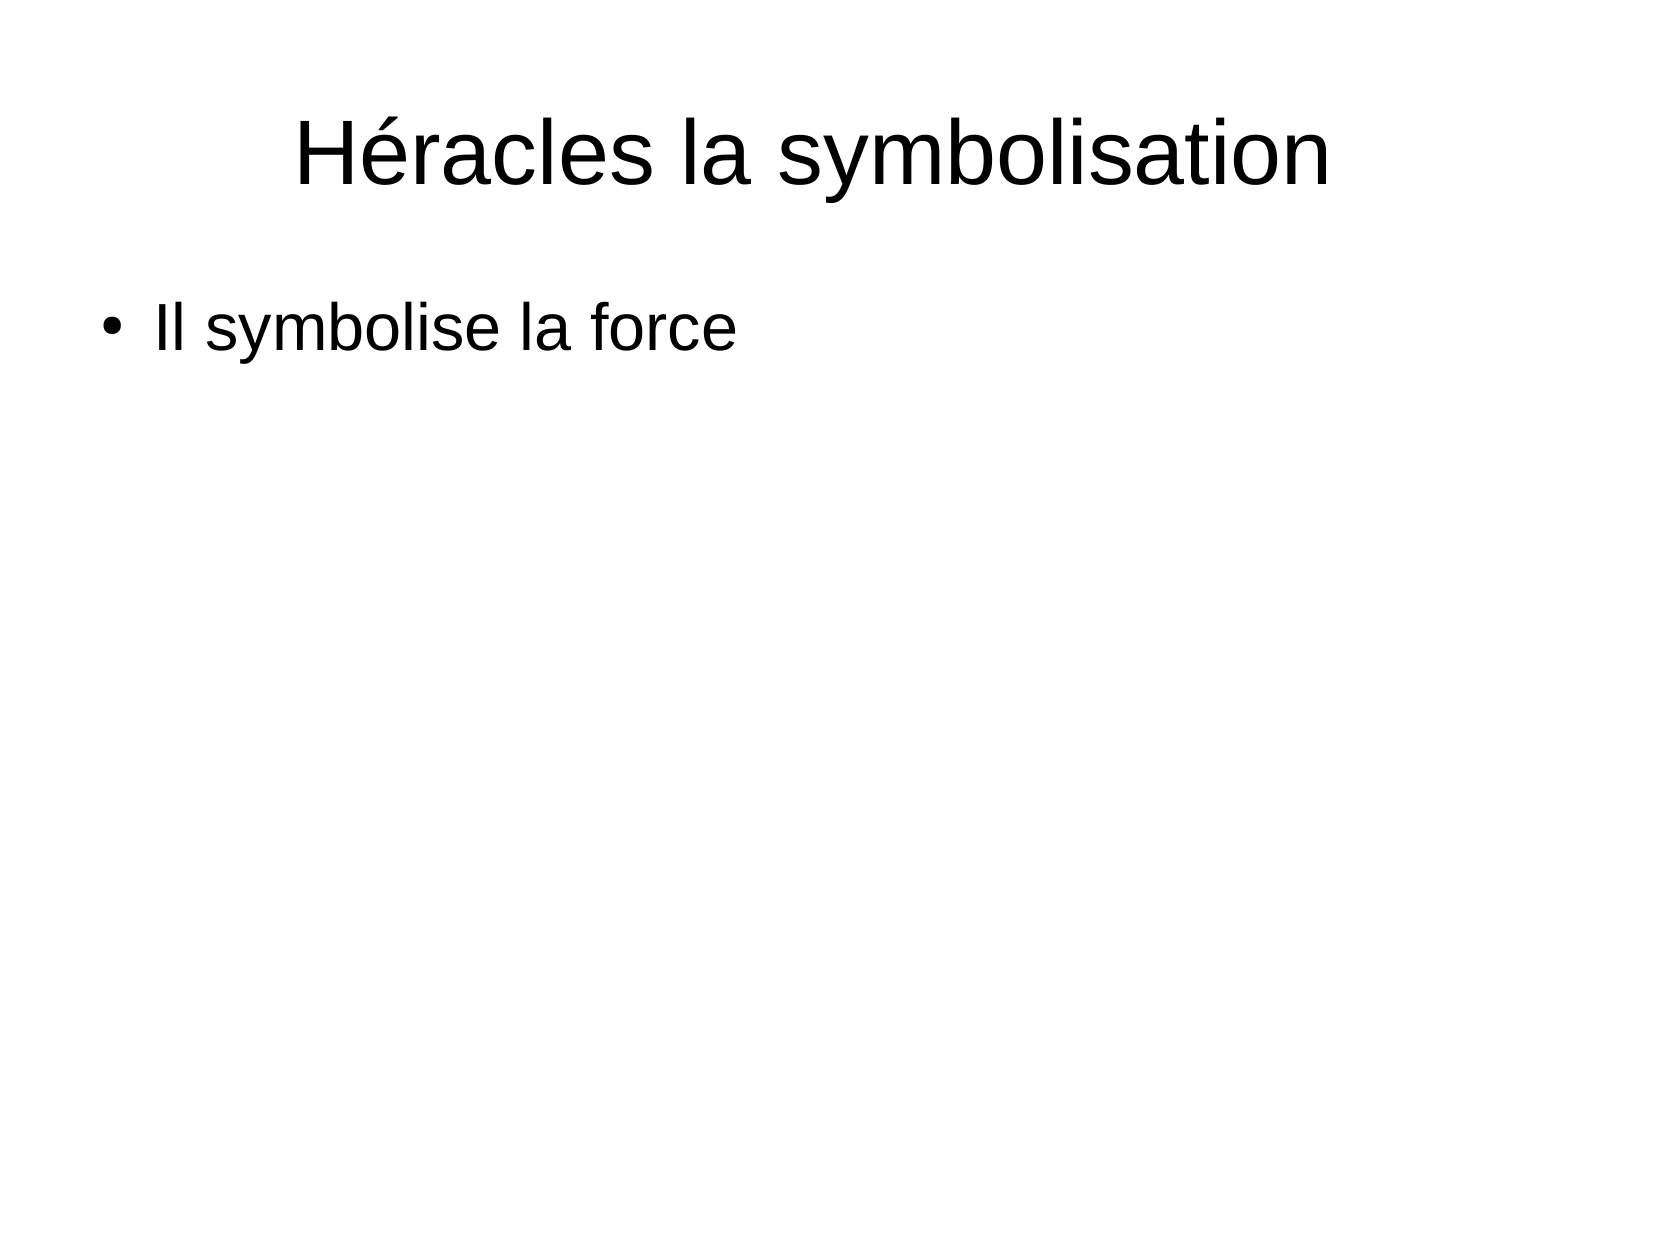

# Héracles la symbolisation
Il symbolise la force